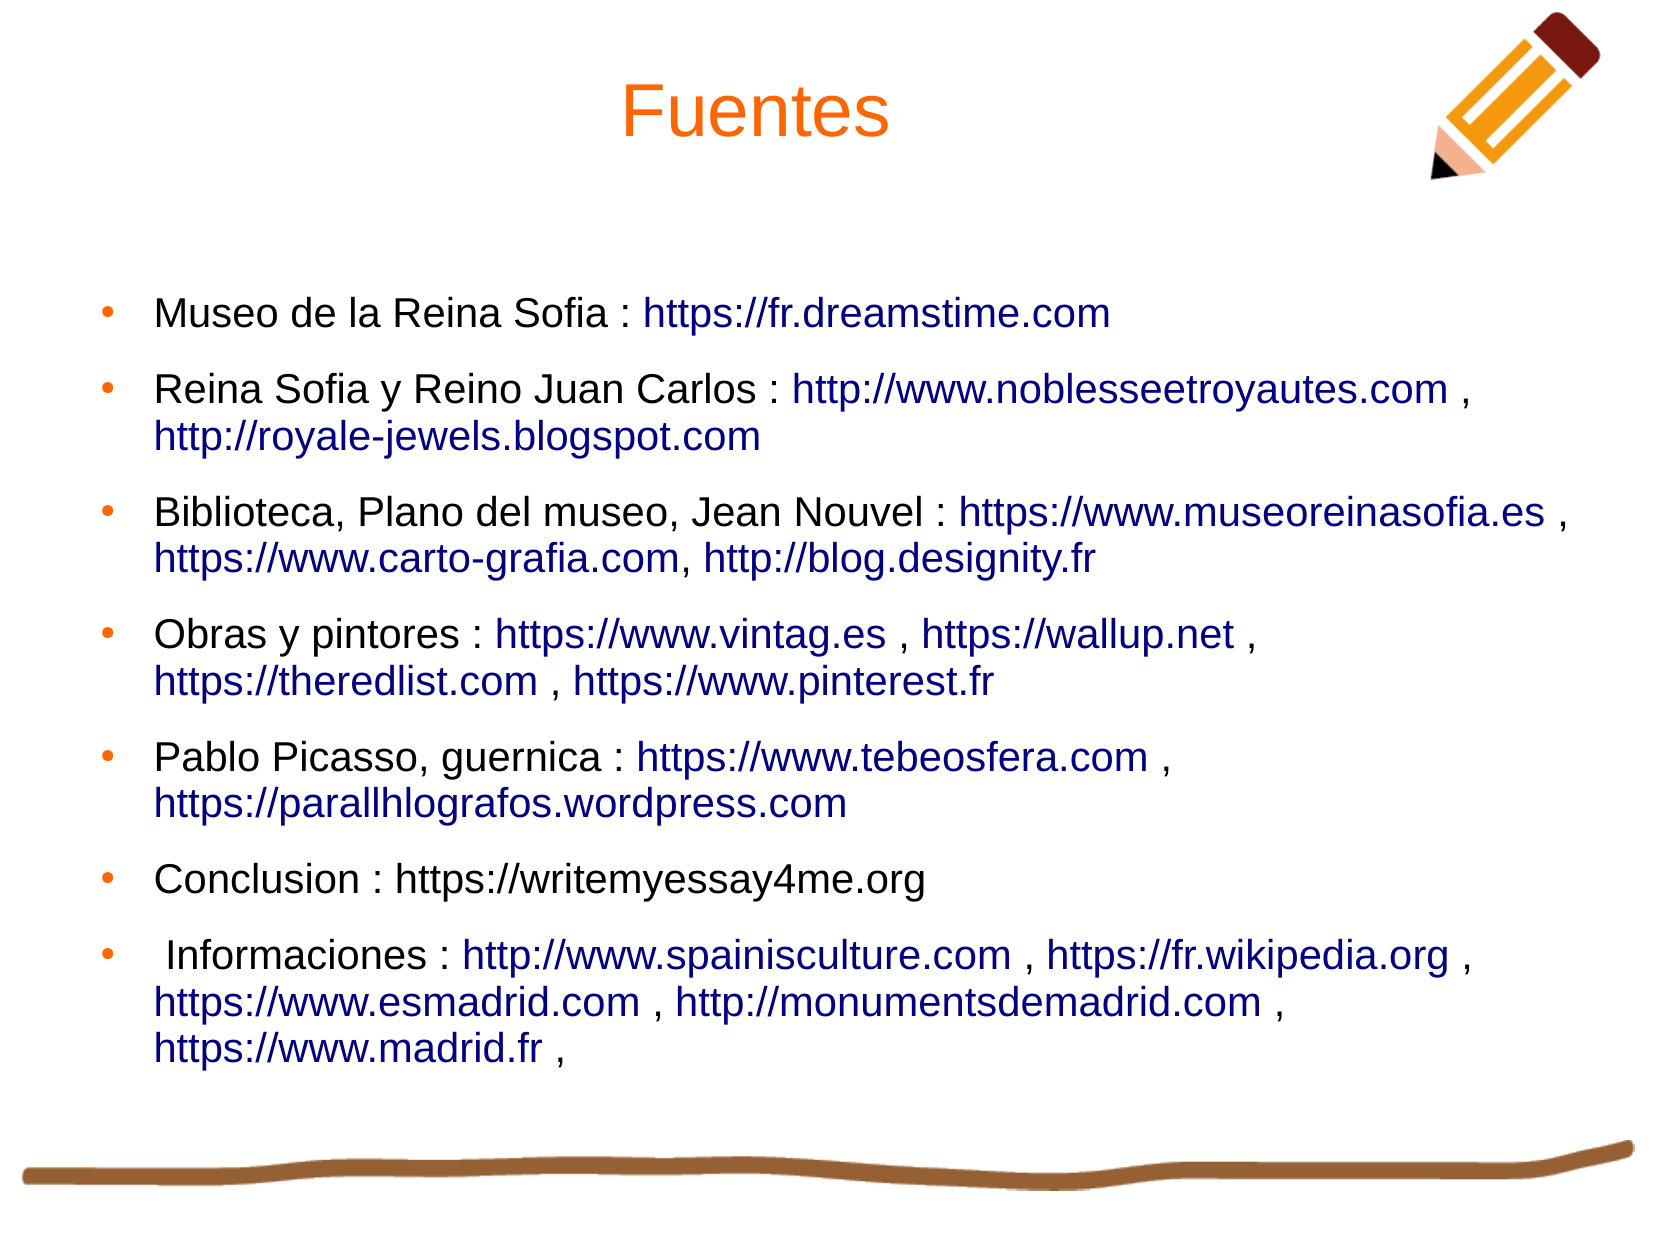

# Fuentes
Museo de la Reina Sofia : https://fr.dreamstime.com
Reina Sofia y Reino Juan Carlos : http://www.noblesseetroyautes.com ,http://royale-jewels.blogspot.com
Biblioteca, Plano del museo, Jean Nouvel : https://www.museoreinasofia.es ,https://www.carto-grafia.com, http://blog.designity.fr
Obras y pintores : https://www.vintag.es , https://wallup.net , https://theredlist.com , https://www.pinterest.fr
Pablo Picasso, guernica : https://www.tebeosfera.com , https://parallhlografos.wordpress.com
Conclusion : https://writemyessay4me.org
 Informaciones : http://www.spainisculture.com , https://fr.wikipedia.org , https://www.esmadrid.com , http://monumentsdemadrid.com , https://www.madrid.fr ,